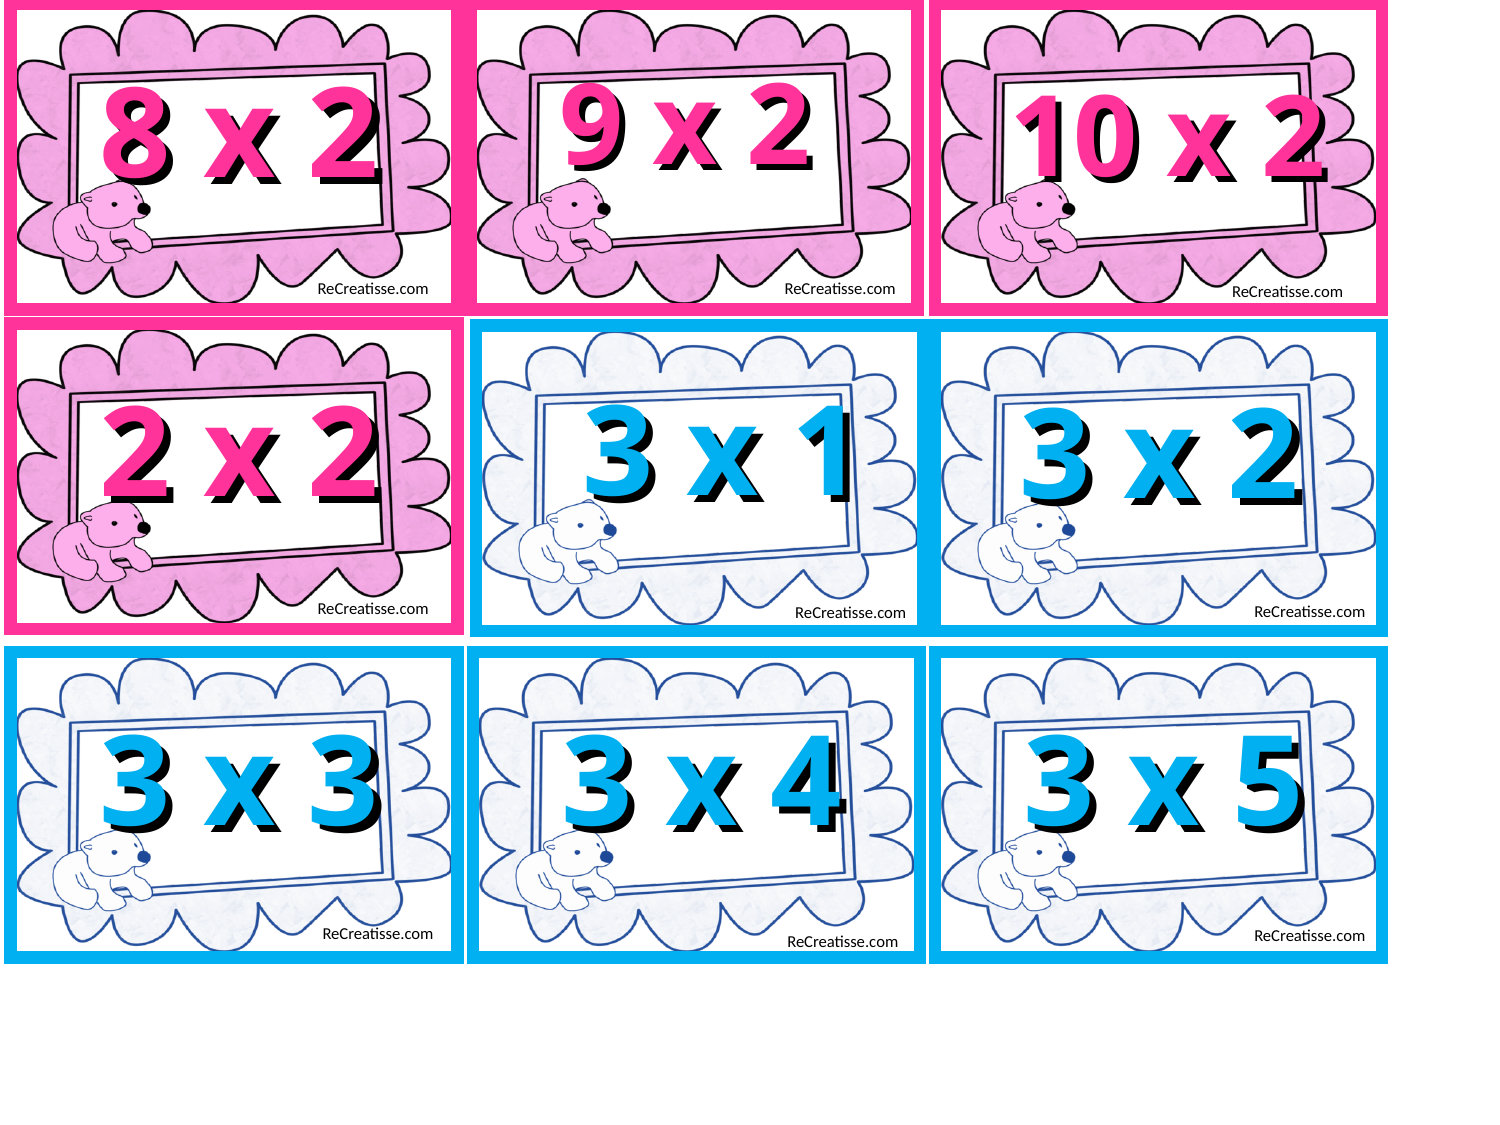

8 x 2
9 x 2
10 x 2
ReCreatisse.com
ReCreatisse.com
ReCreatisse.com
3 x 1
2 x 2
3 x 2
ReCreatisse.com
ReCreatisse.com
ReCreatisse.com
3 x 3
3 x 4
3 x 5
ReCreatisse.com
ReCreatisse.com
ReCreatisse.com